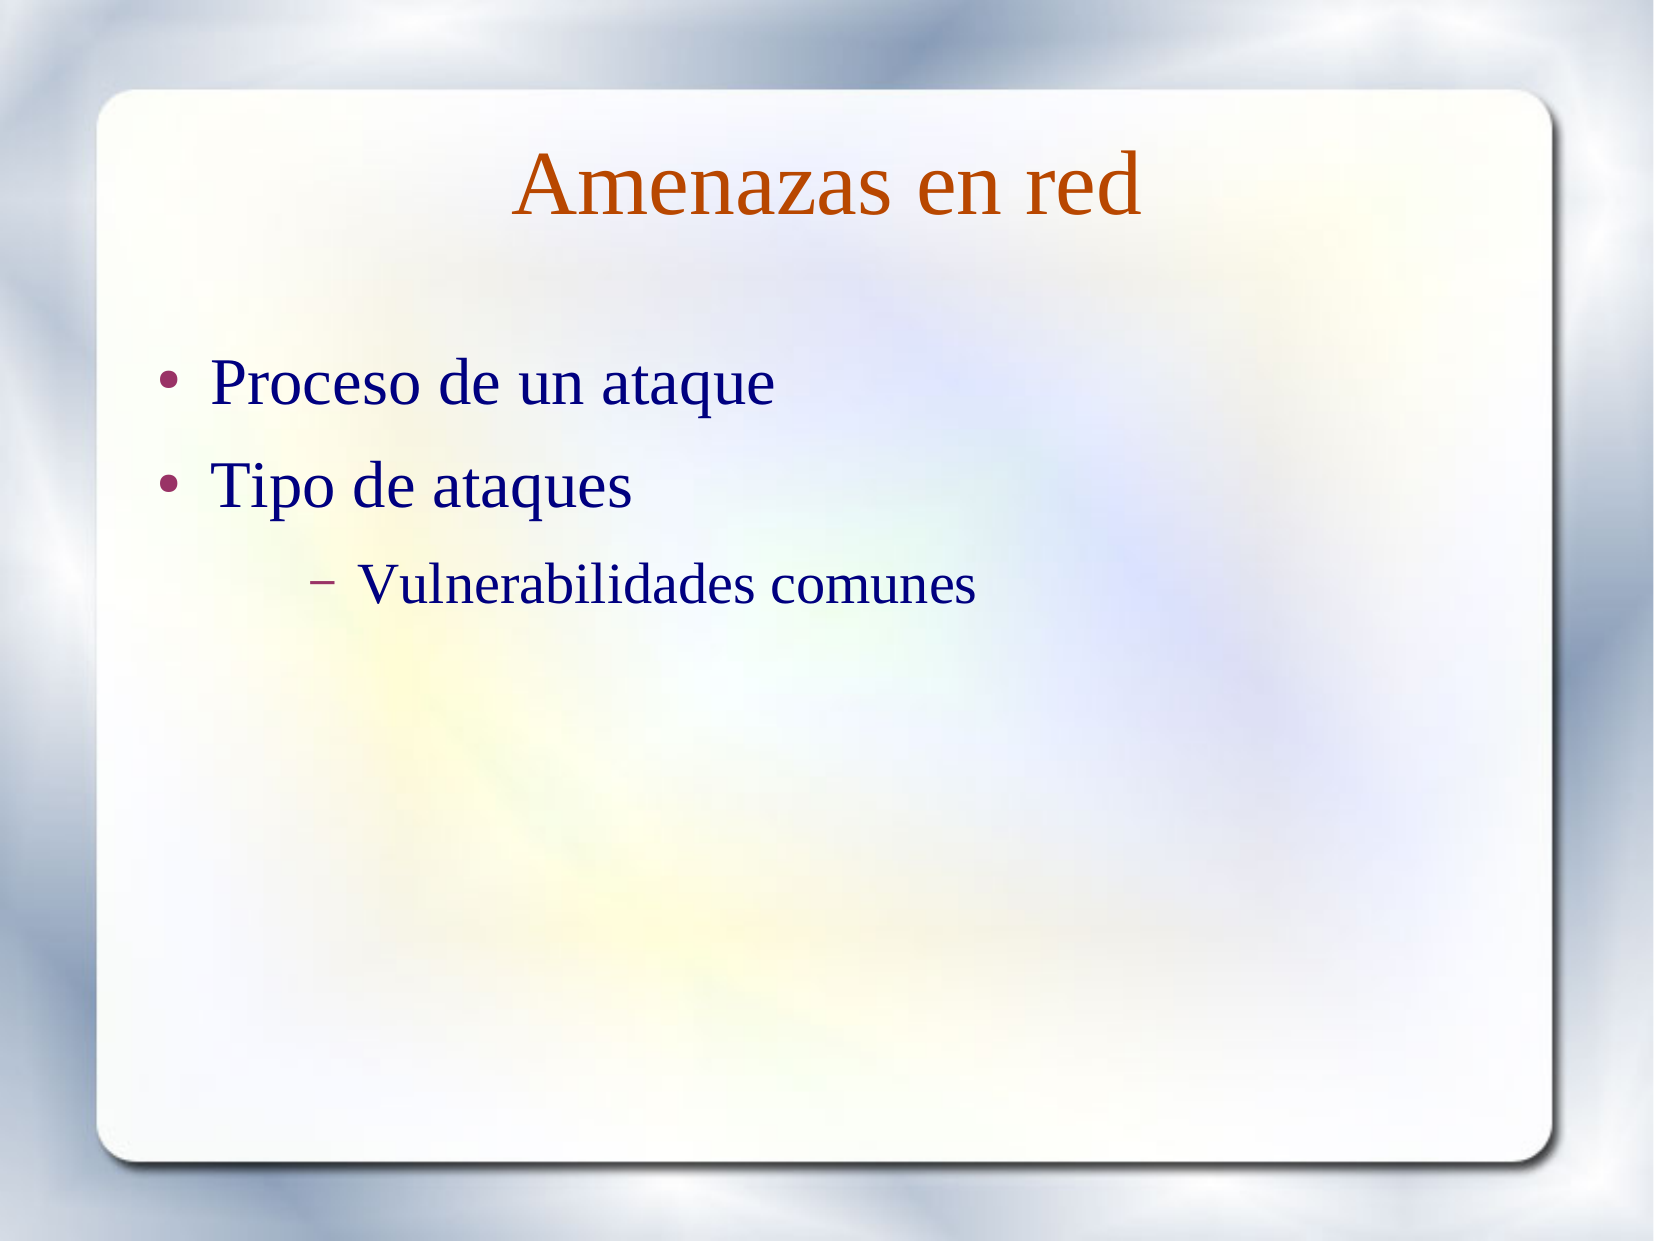

# Amenazas en red
Proceso de un ataque
Tipo de ataques
Vulnerabilidades comunes